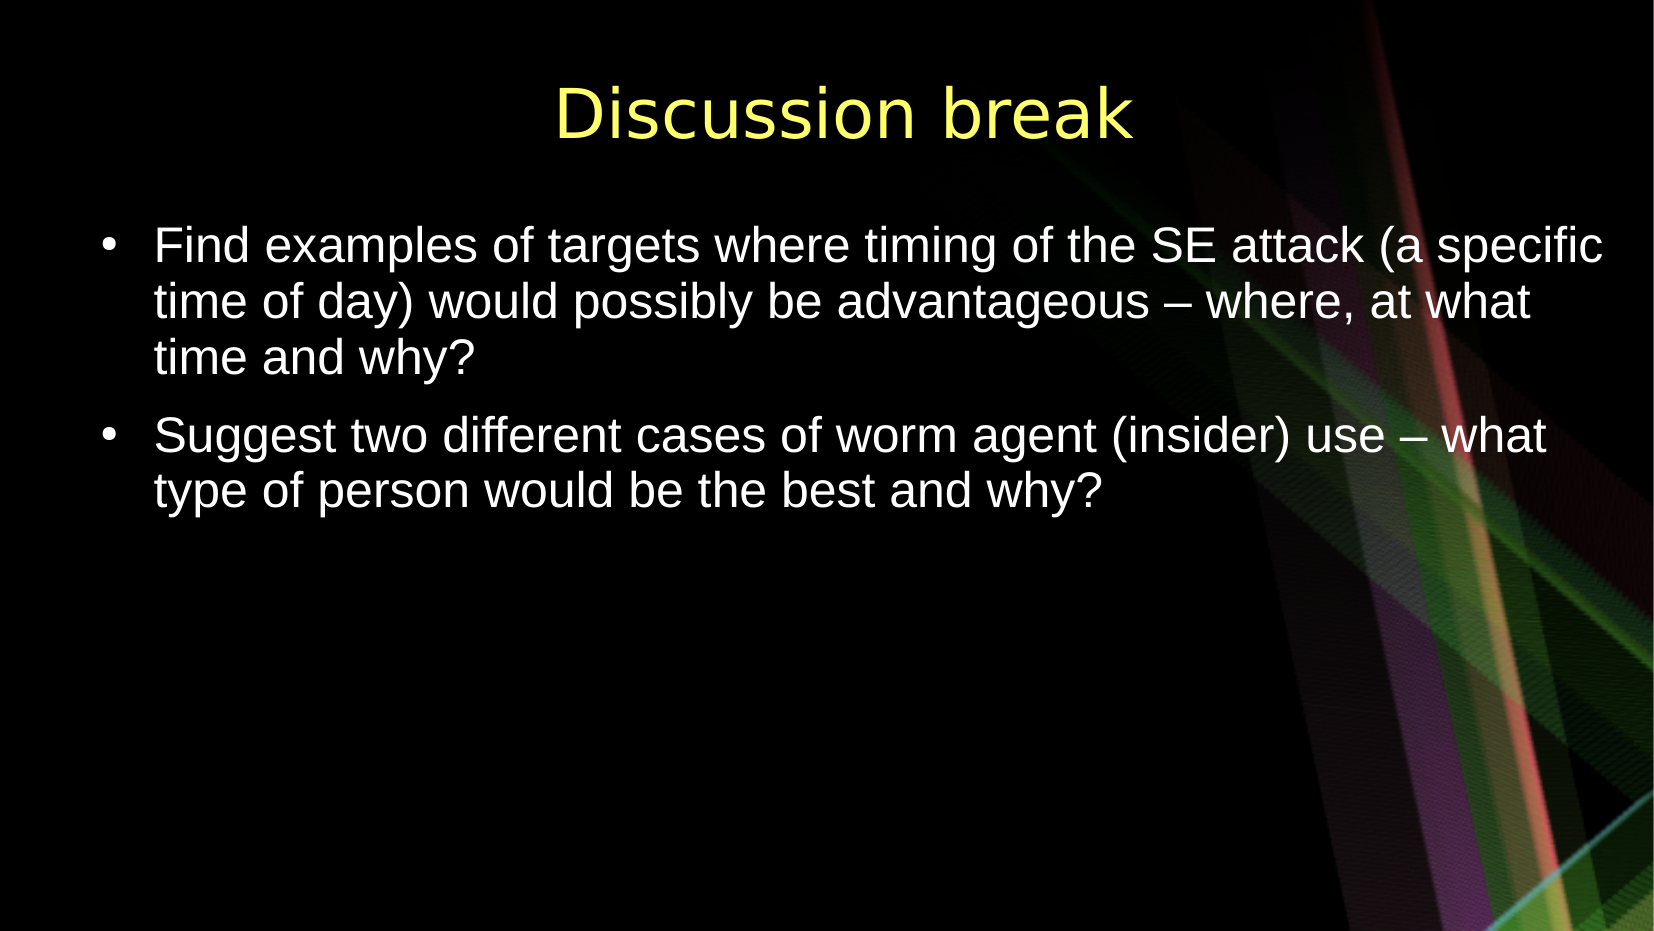

# Discussion break
Find examples of targets where timing of the SE attack (a specific time of day) would possibly be advantageous – where, at what time and why?
Suggest two different cases of worm agent (insider) use – what type of person would be the best and why?